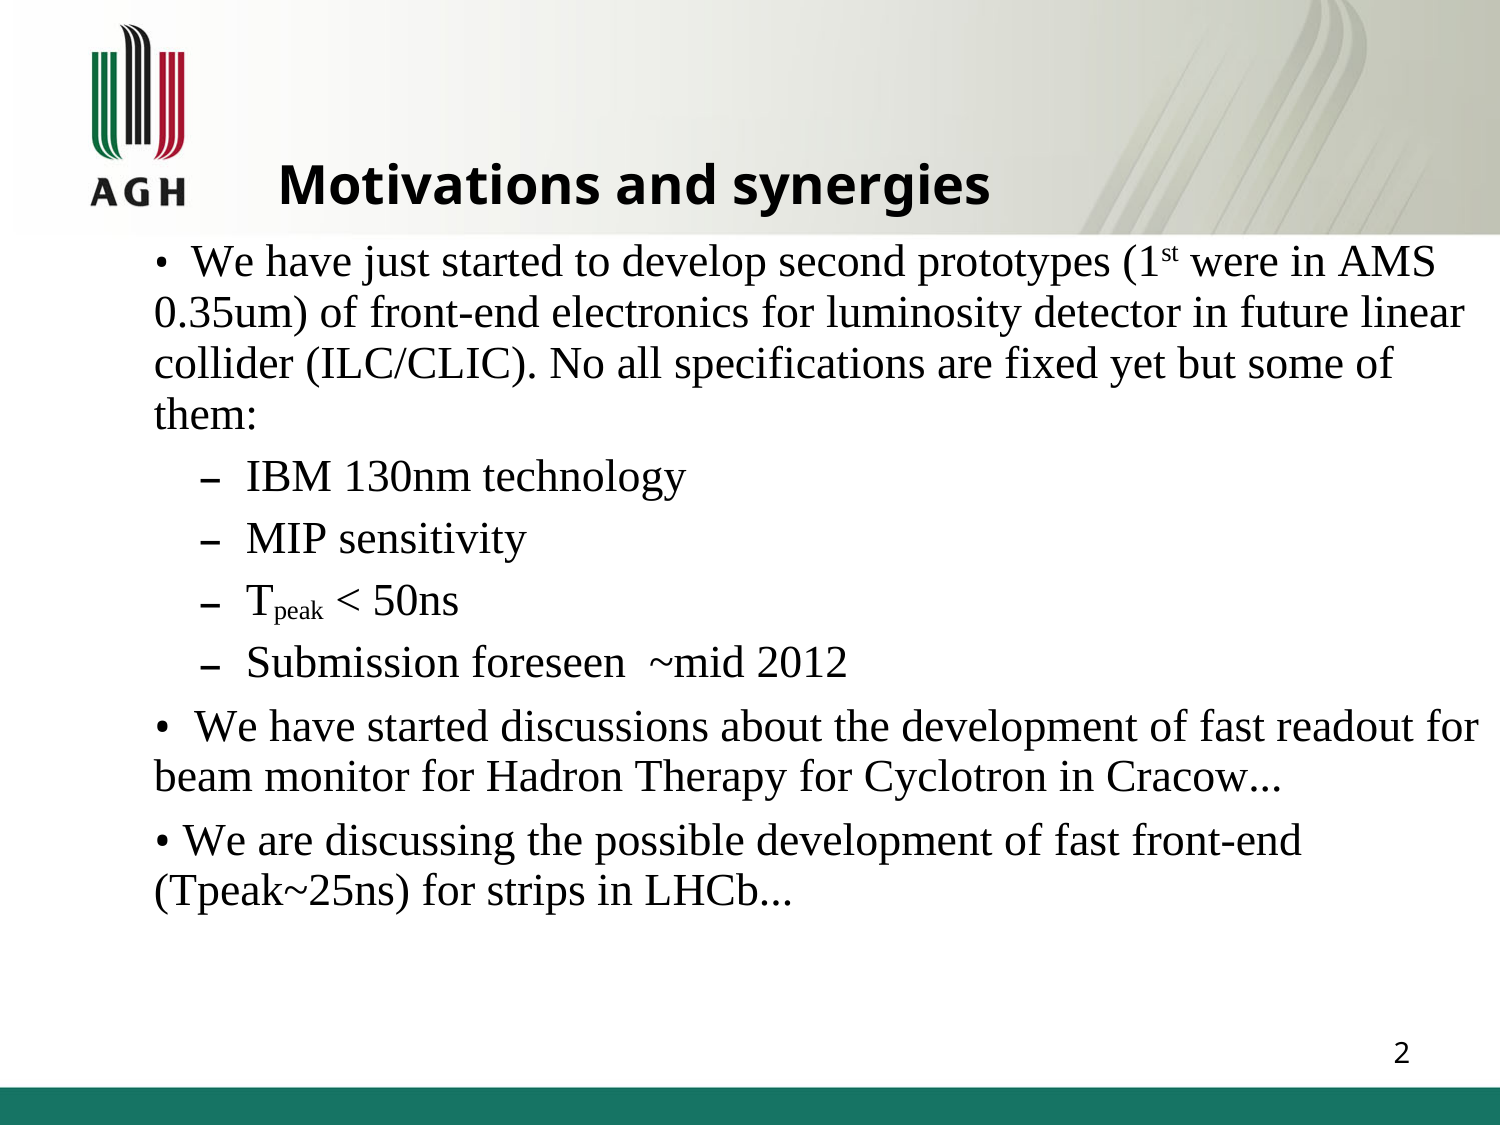

Motivations and synergies
# We have just started to develop second prototypes (1st were in AMS 0.35um) of front-end electronics for luminosity detector in future linear collider (ILC/CLIC). No all specifications are fixed yet but some of them:
IBM 130nm technology
MIP sensitivity
Tpeak < 50ns
Submission foreseen ~mid 2012
 We have started discussions about the development of fast readout for beam monitor for Hadron Therapy for Cyclotron in Cracow...
 We are discussing the possible development of fast front-end (Tpeak~25ns) for strips in LHCb...
2